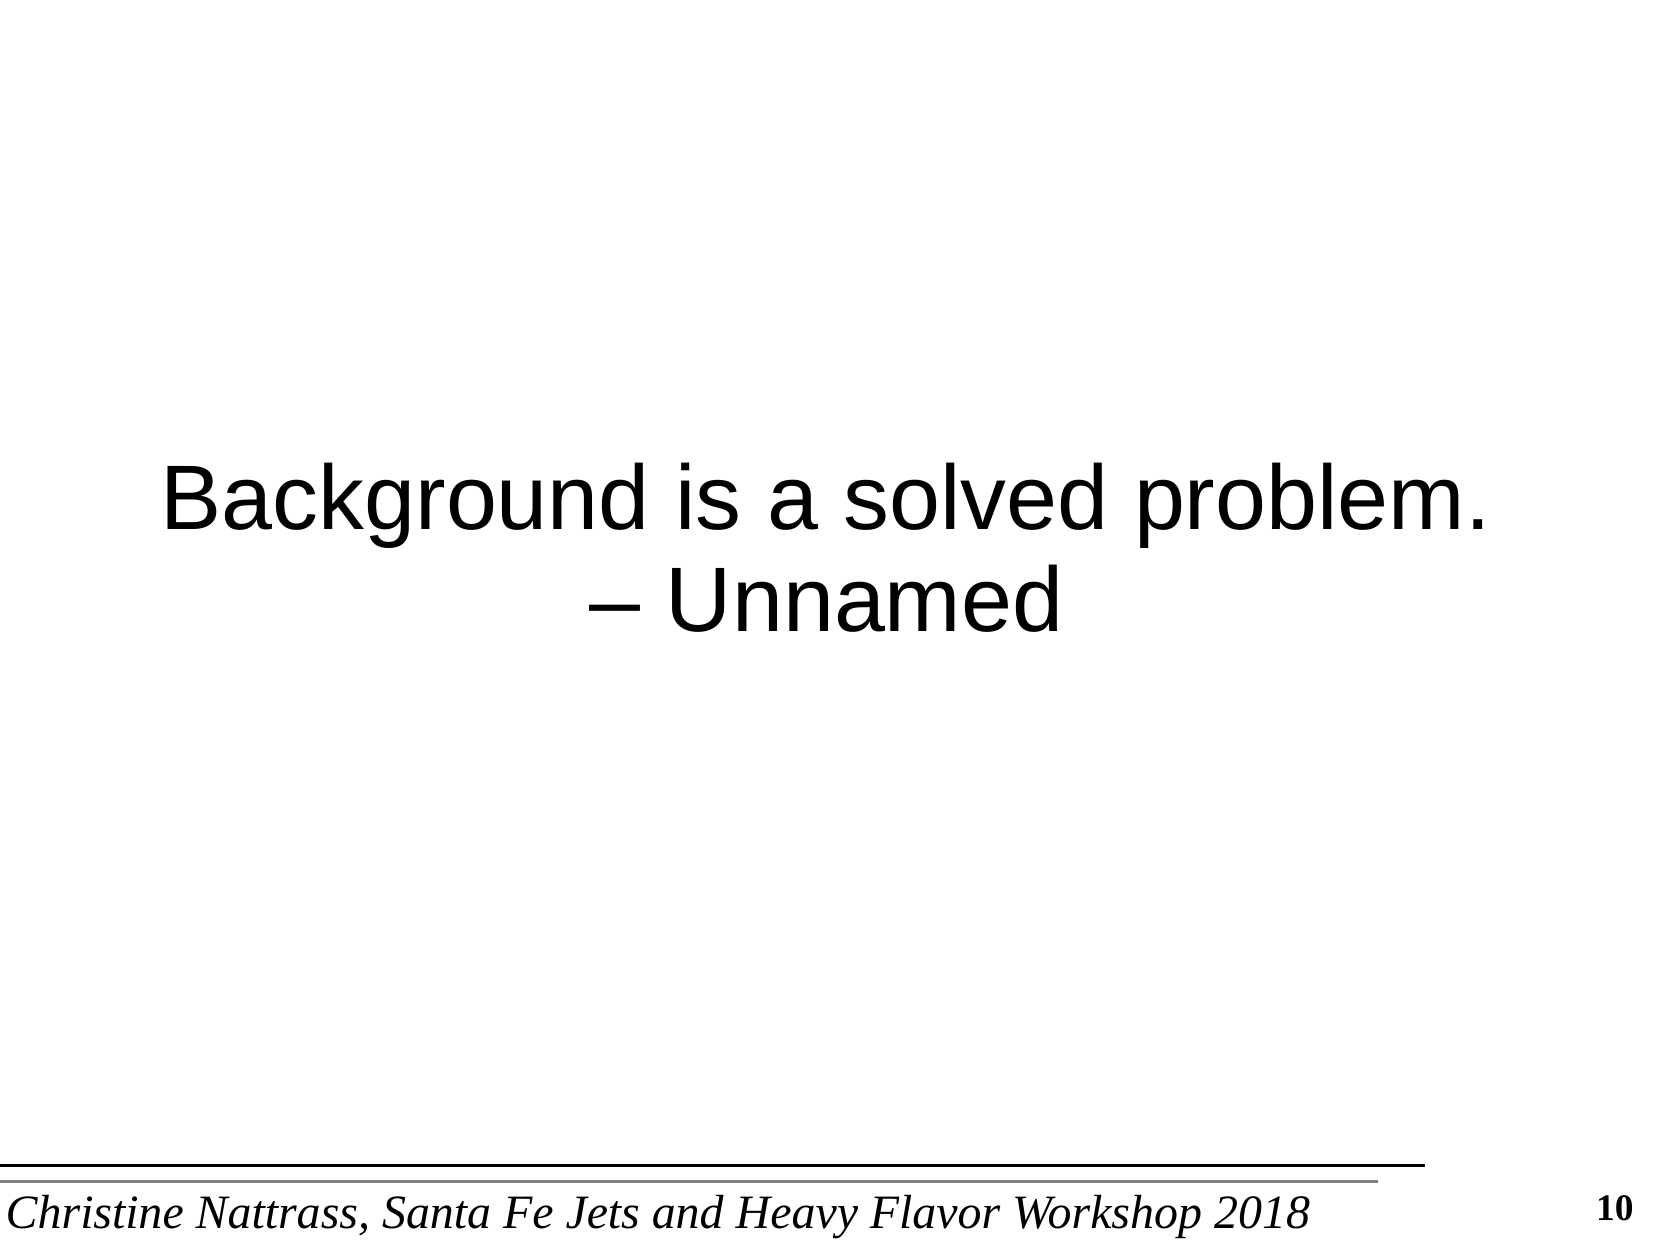

# Background is a solved problem. – Unnamed